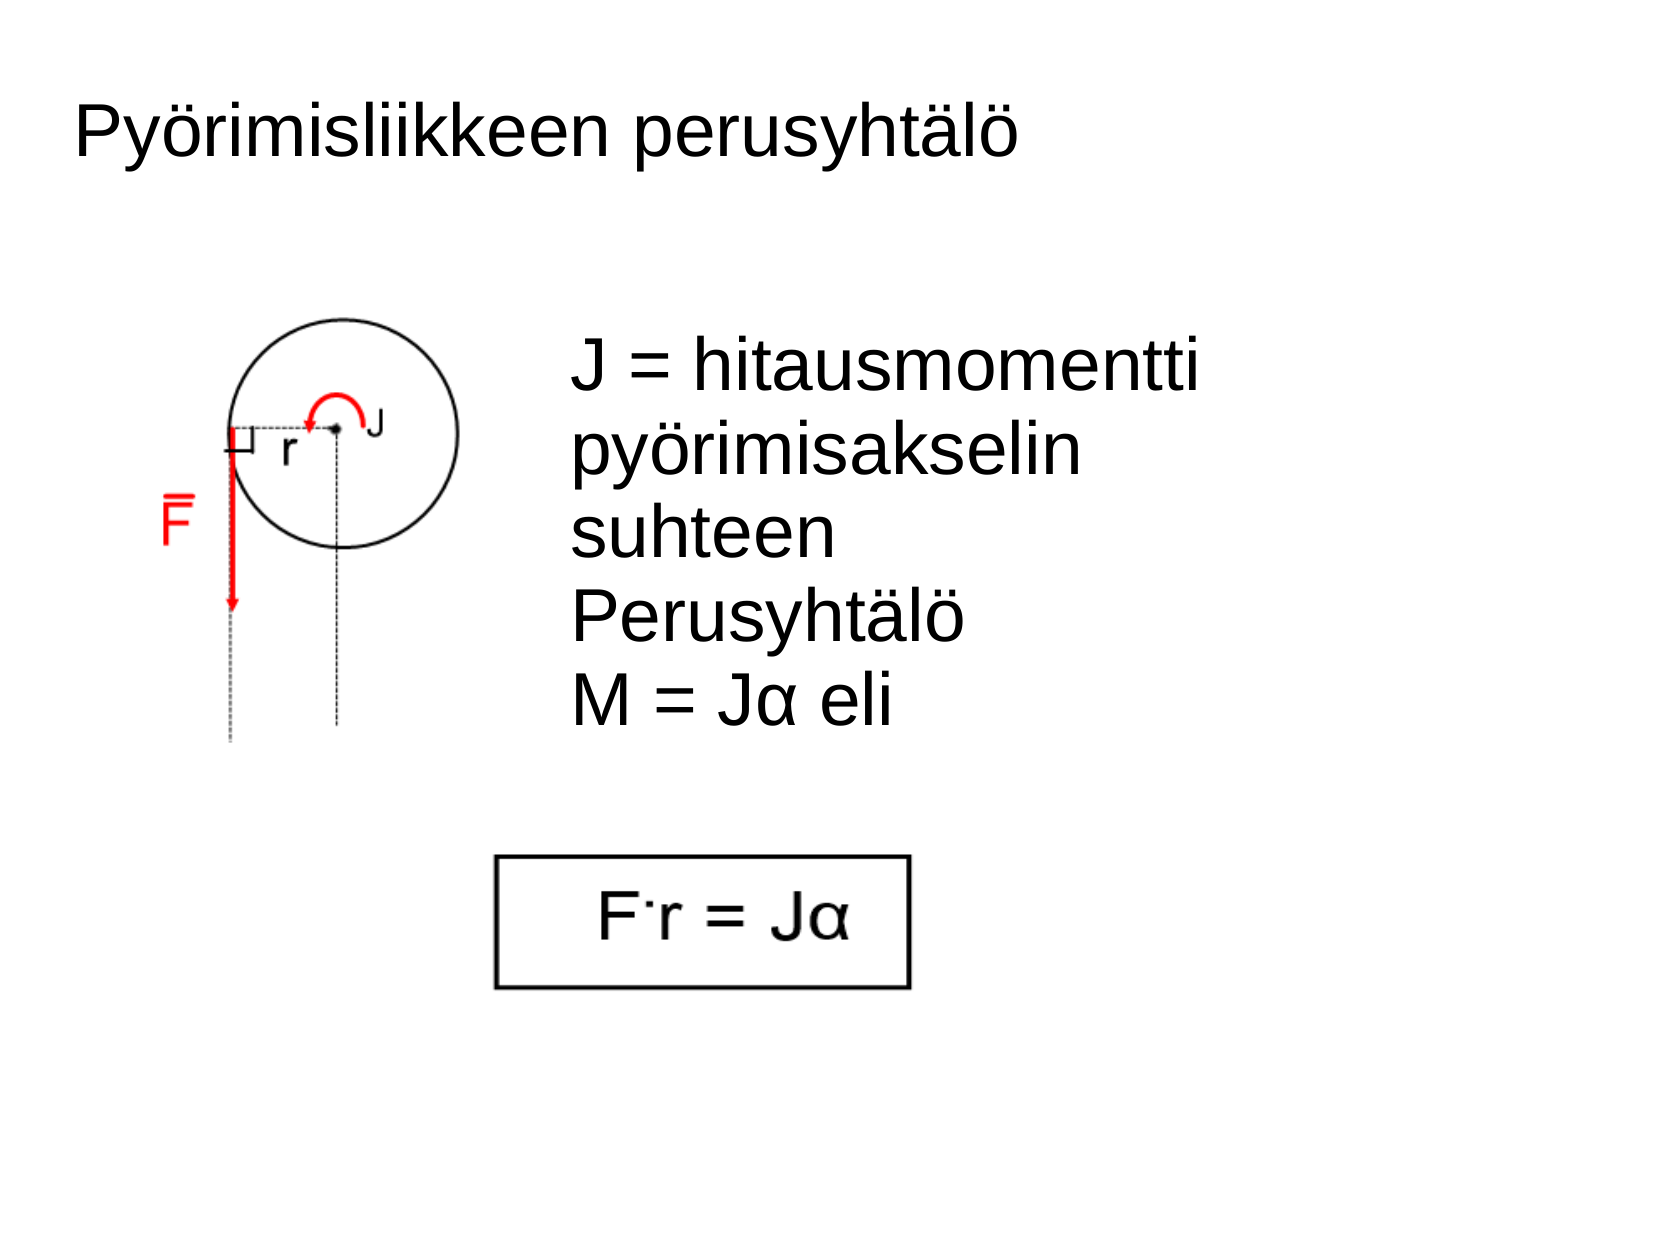

Pyörimisliikkeen perusyhtälö
J = hitausmomentti pyörimisakselin suhteen
Perusyhtälö
M = Jα eli